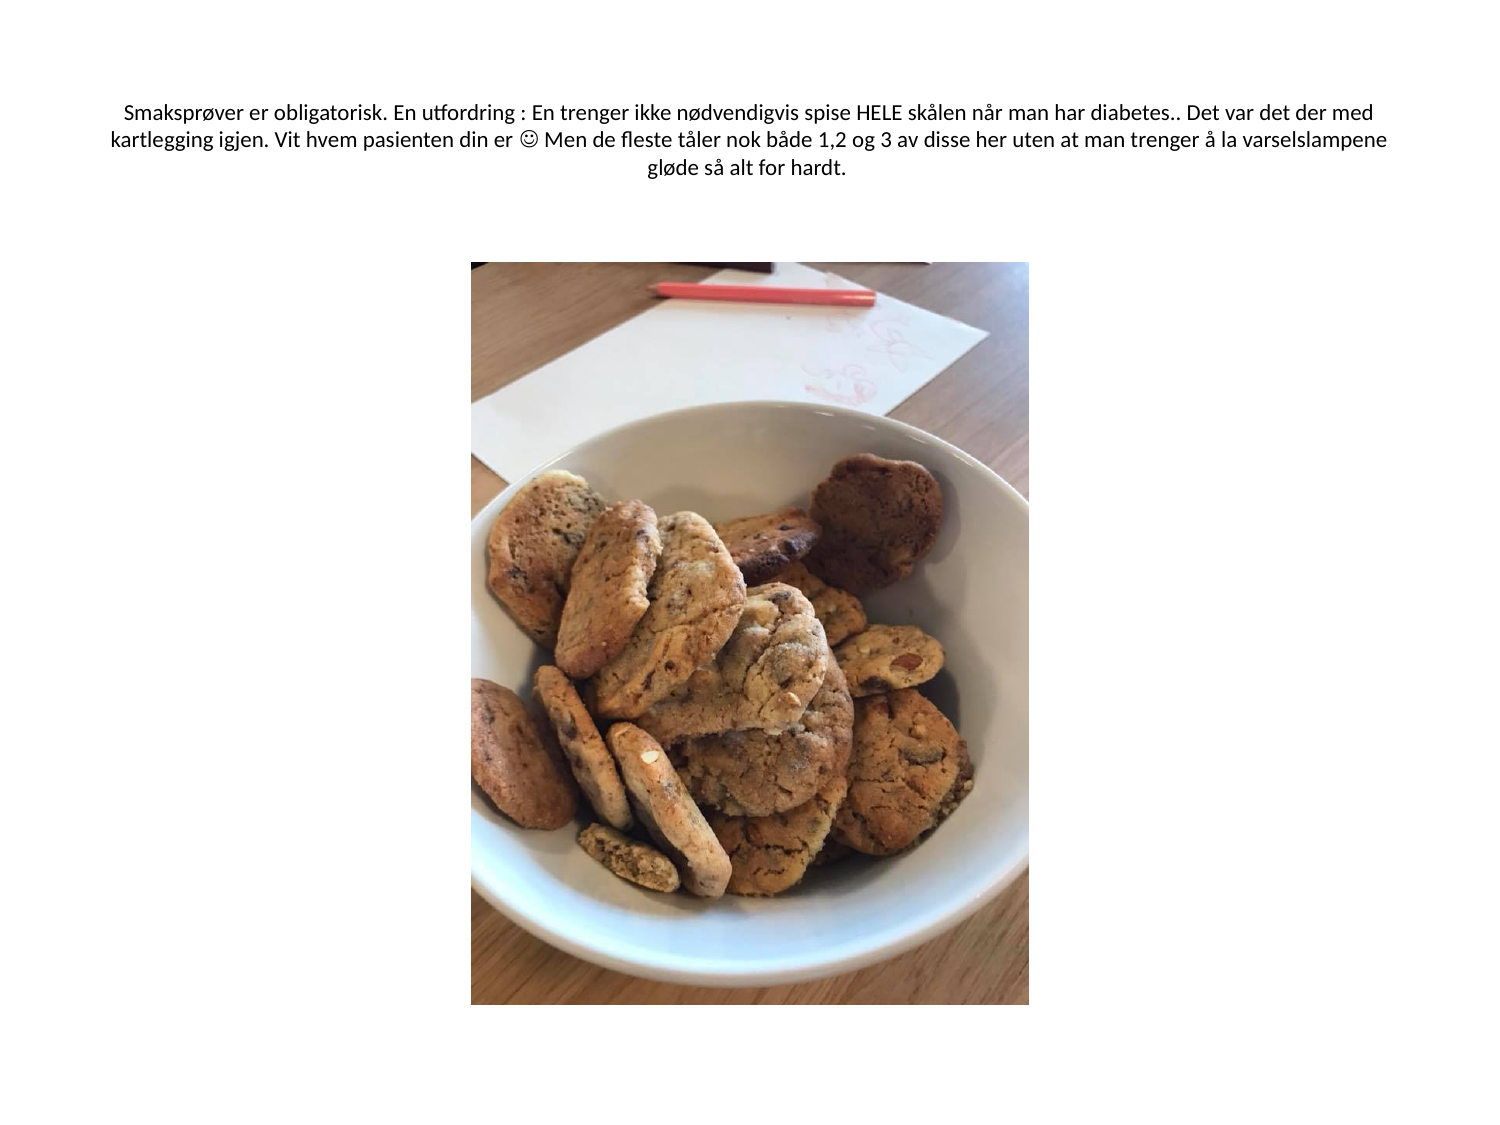

# Smaksprøver er obligatorisk. En utfordring : En trenger ikke nødvendigvis spise HELE skålen når man har diabetes.. Det var det der med kartlegging igjen. Vit hvem pasienten din er  Men de fleste tåler nok både 1,2 og 3 av disse her uten at man trenger å la varselslampene gløde så alt for hardt.